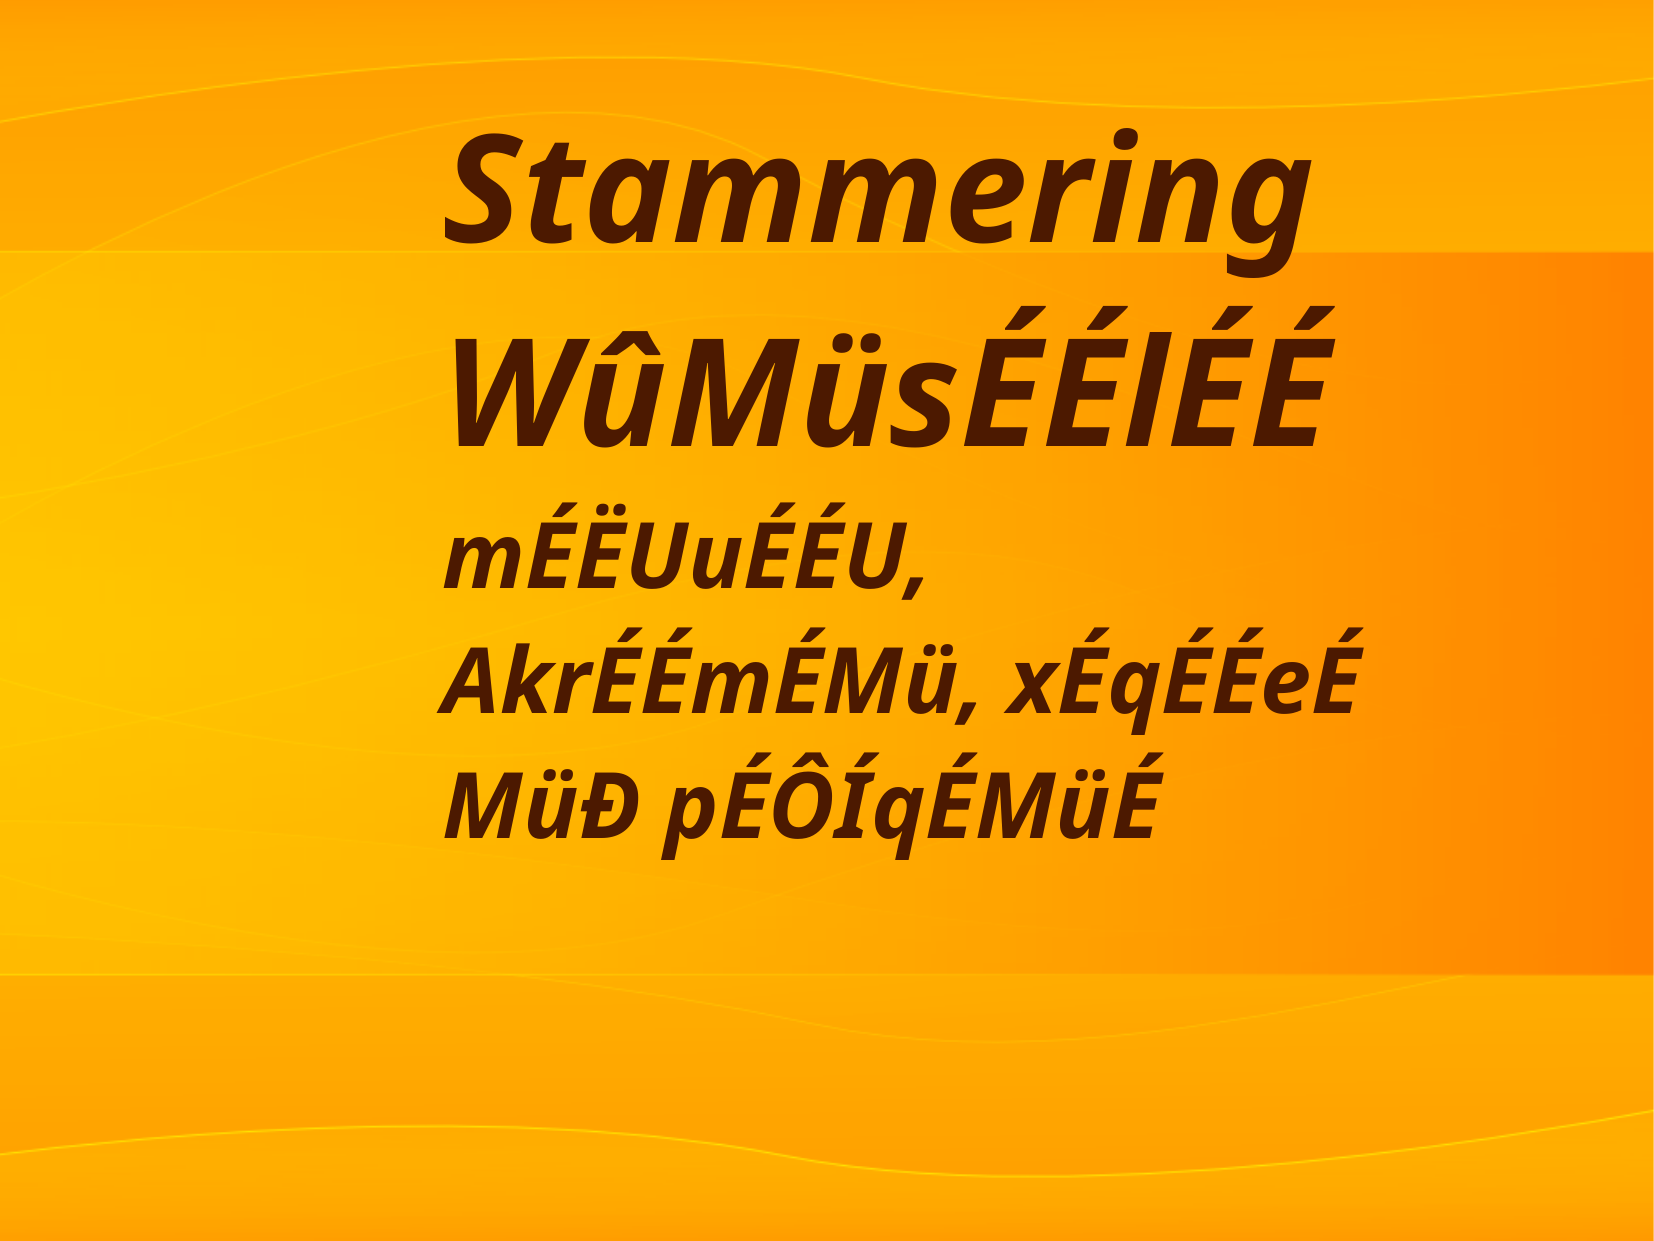

# Stammering WûMüsÉÉlÉÉ mÉËUuÉÉU, AkrÉÉmÉMü, xÉqÉÉeÉ MüÐ pÉÔÍqÉMüÉ